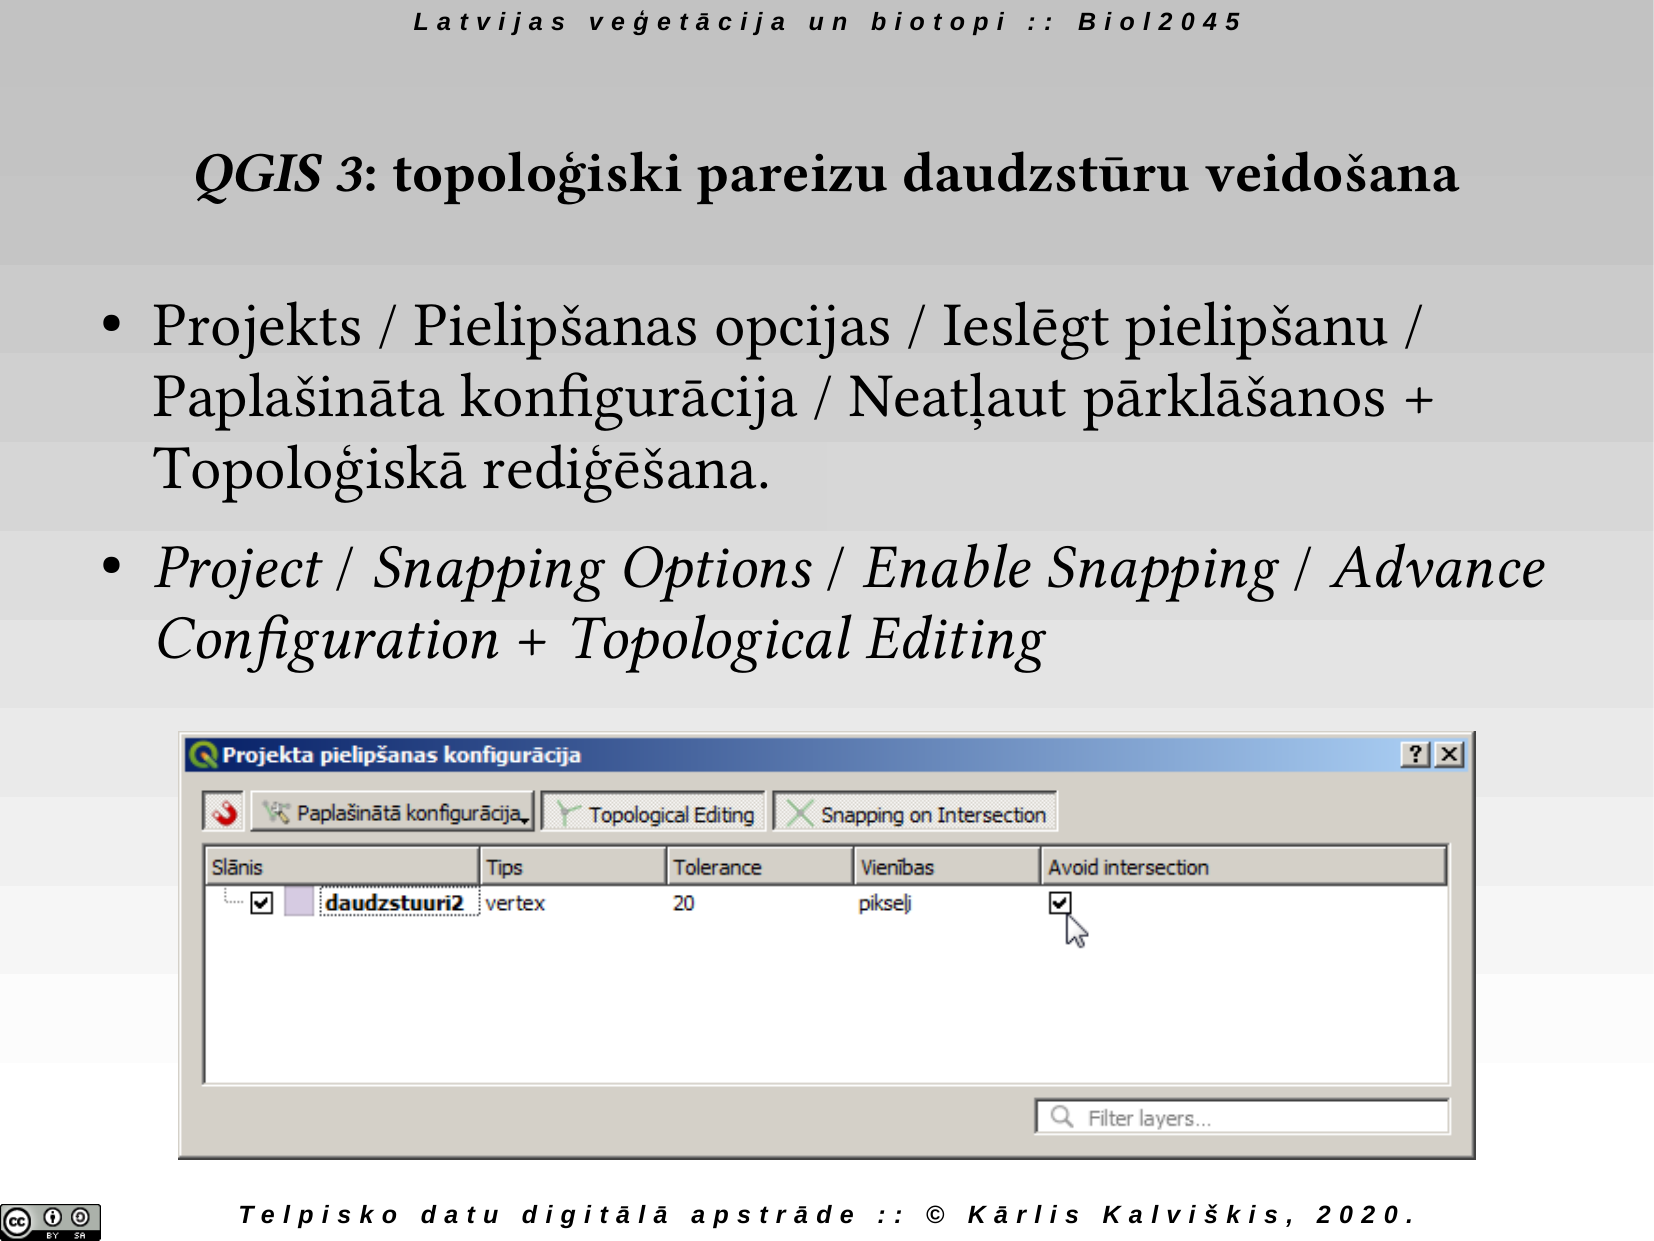

# QGIS 3: topoloģiski pareizu daudzstūru veidošana
Projekts / Pielipšanas opcijas / Ieslēgt pielipšanu / Paplašināta konfigurācija / Neatļaut pārklāšanos + Topoloģiskā rediģēšana.
Project / Snapping Options / Enable Snapping / Advance Configuration + Topological Editing